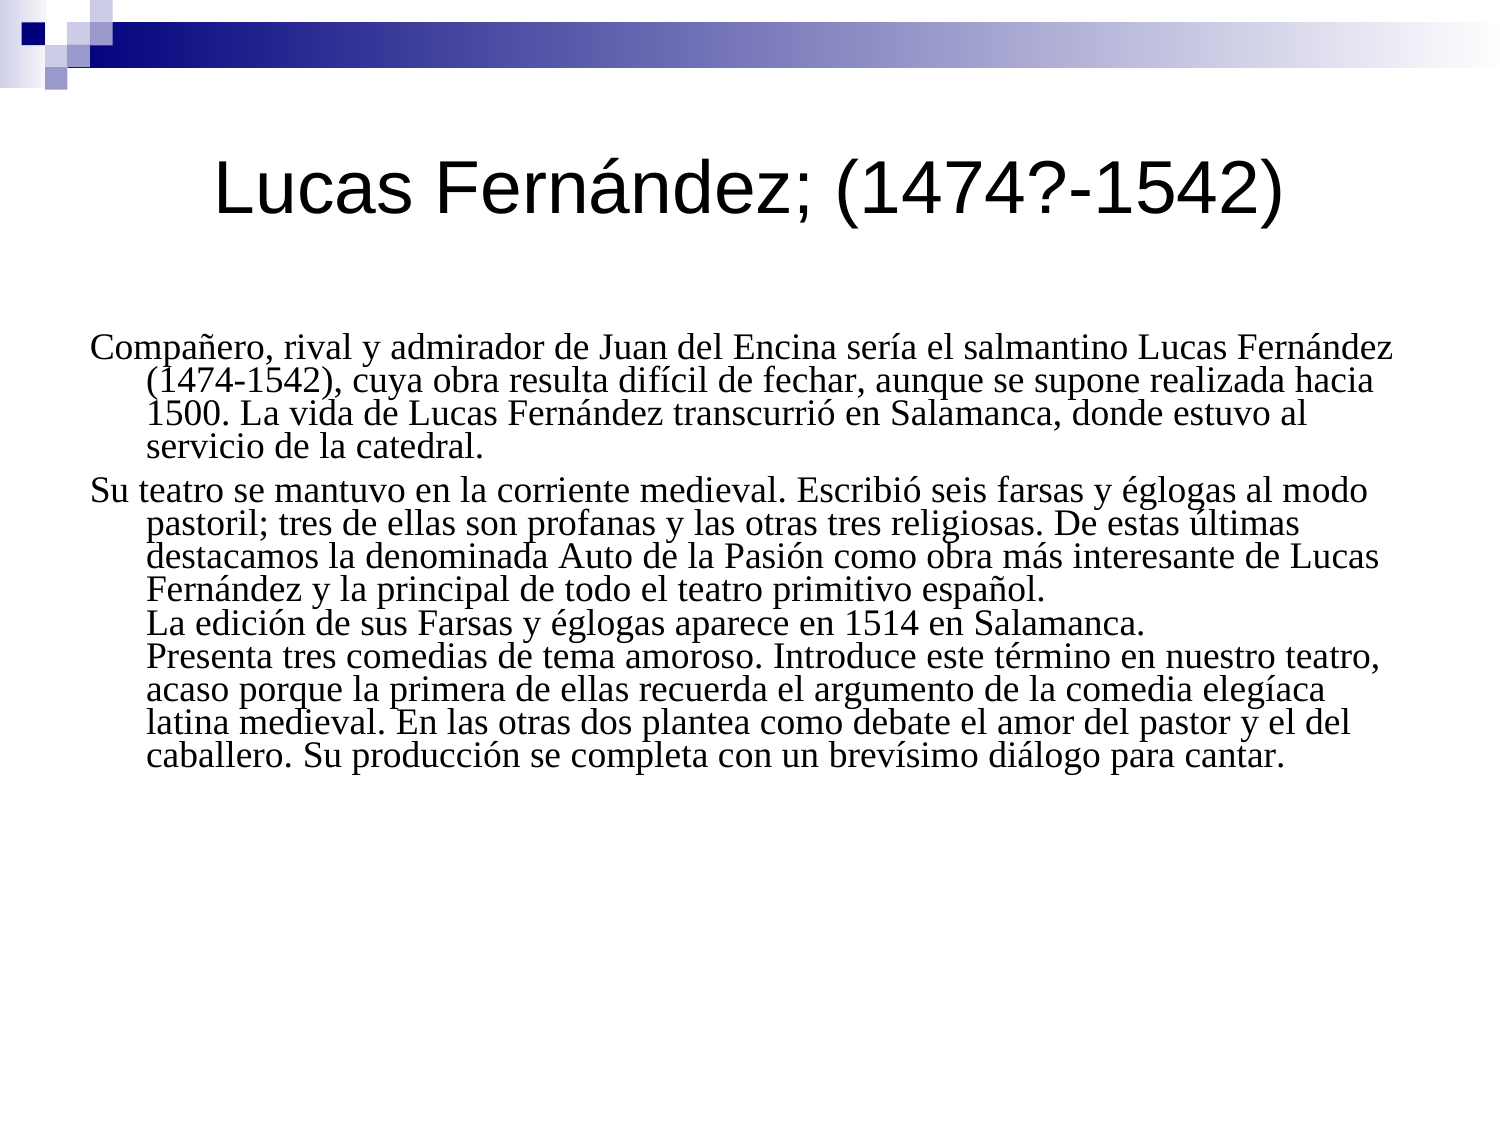

# Lucas Fernández; (1474?-1542)
Compañero, rival y admirador de Juan del Encina sería el salmantino Lucas Fernández (1474-1542), cuya obra resulta difícil de fechar, aunque se supone realizada hacia 1500. La vida de Lucas Fernández transcurrió en Salamanca, donde estuvo al servicio de la catedral.
Su teatro se mantuvo en la corriente medieval. Escribió seis farsas y églogas al modo pastoril; tres de ellas son profanas y las otras tres religiosas. De estas últimas destacamos la denominada Auto de la Pasión como obra más interesante de Lucas Fernández y la principal de todo el teatro primitivo español.
La edición de sus Farsas y églogas aparece en 1514 en Salamanca.
Presenta tres comedias de tema amoroso. Introduce este término en nuestro teatro, acaso porque la primera de ellas recuerda el argumento de la comedia elegíaca latina medieval. En las otras dos plantea como debate el amor del pastor y el del caballero. Su producción se completa con un brevísimo diálogo para cantar.